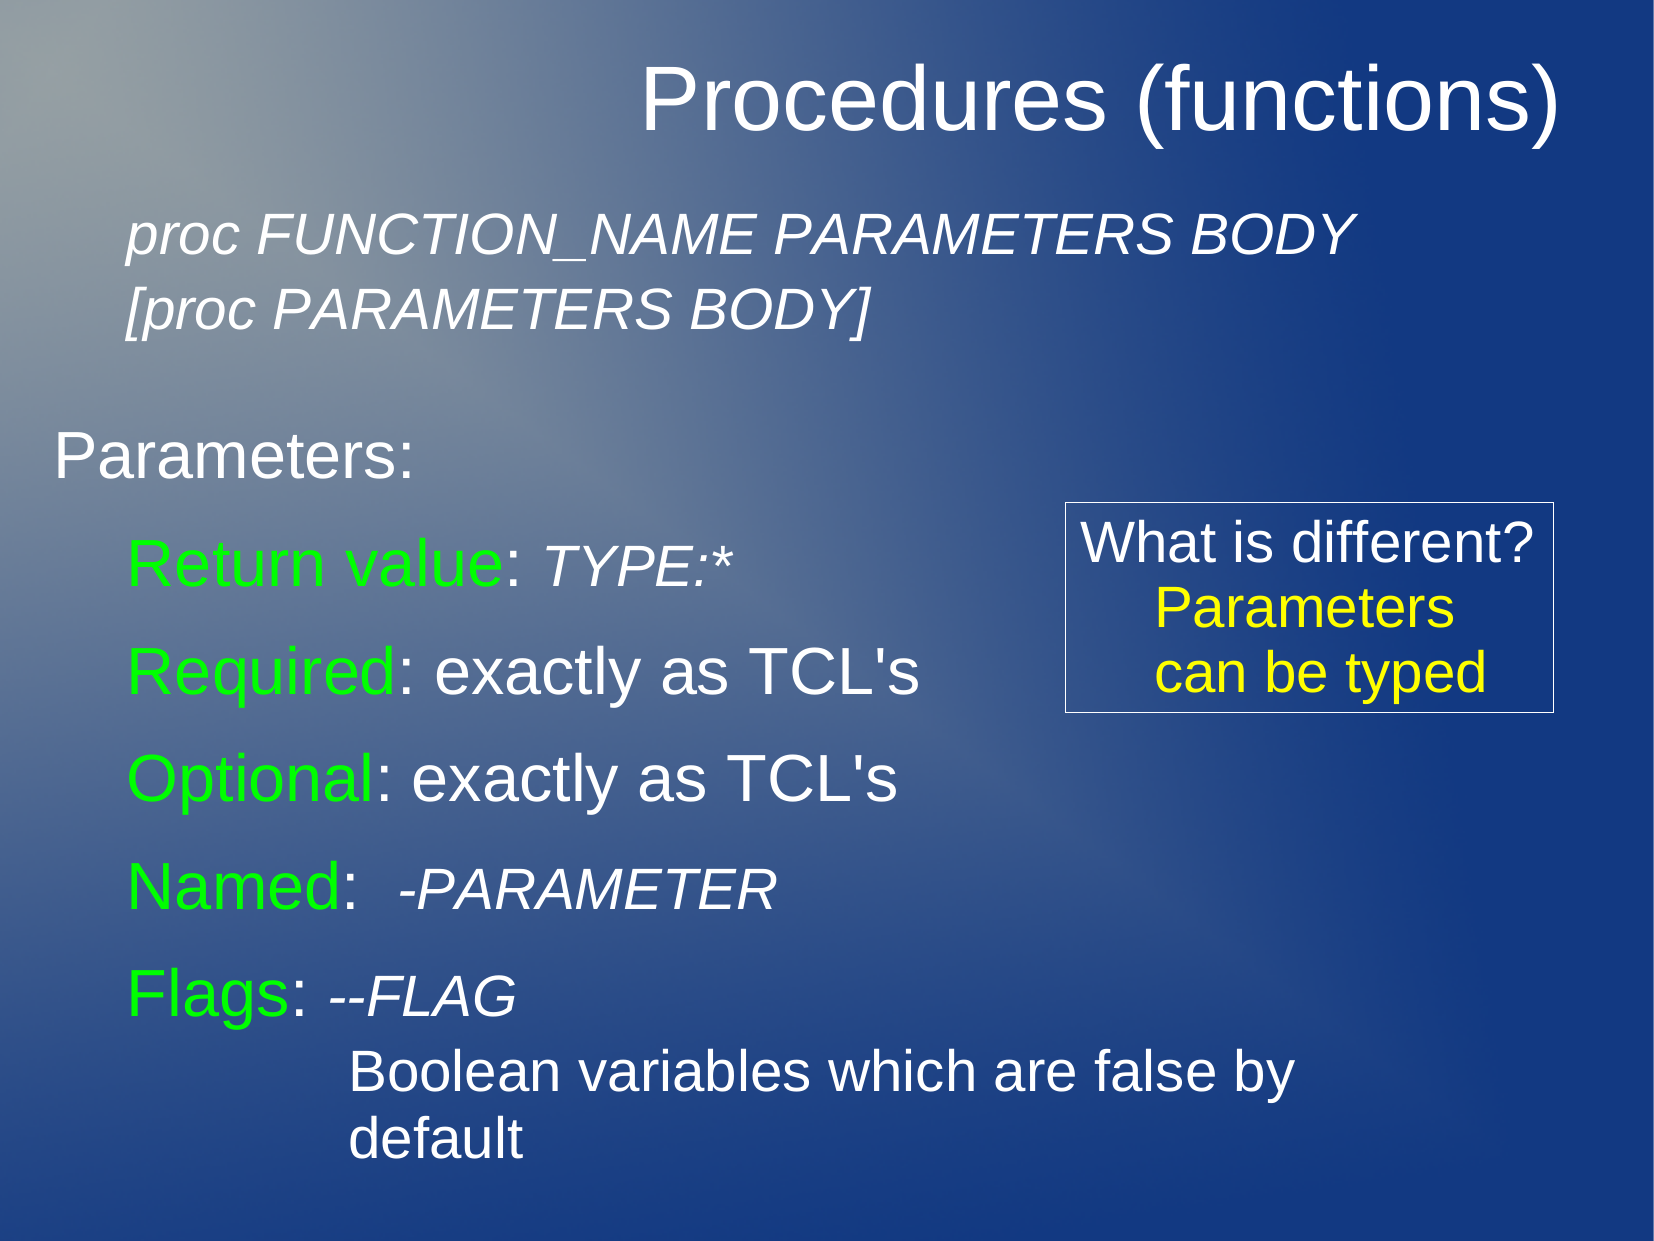

Procedures (functions)
# proc FUNCTION_NAME PARAMETERS BODY
	[proc PARAMETERS BODY]
Parameters:
	Return value: TYPE:*
	Required: exactly as TCL's
	Optional: exactly as TCL's
	Named: -PARAMETER
	Flags: --FLAG
				Boolean variables which are false by
				default
What is different?
	Parameters
	can be typed